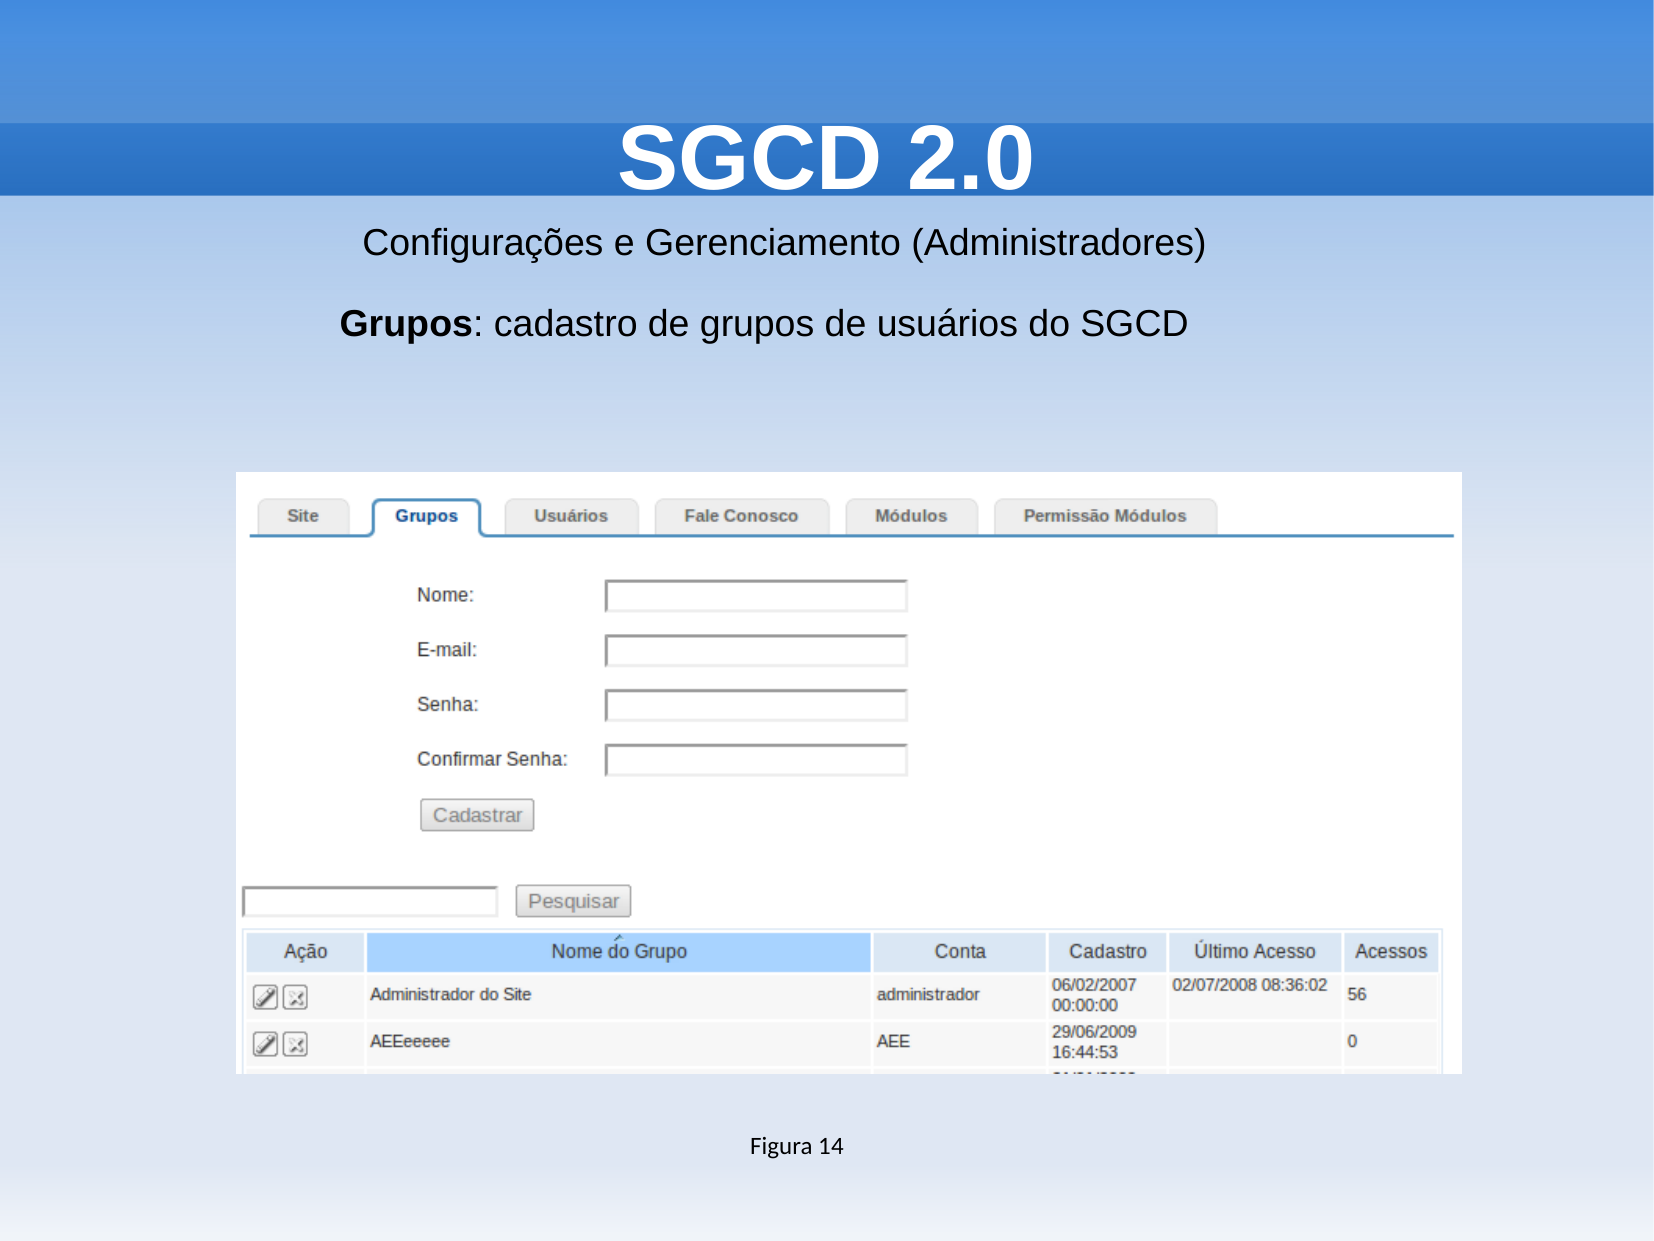

# SGCD 2.0
Configurações e Gerenciamento (Administradores)
Grupos: cadastro de grupos de usuários do SGCD
Figura 14